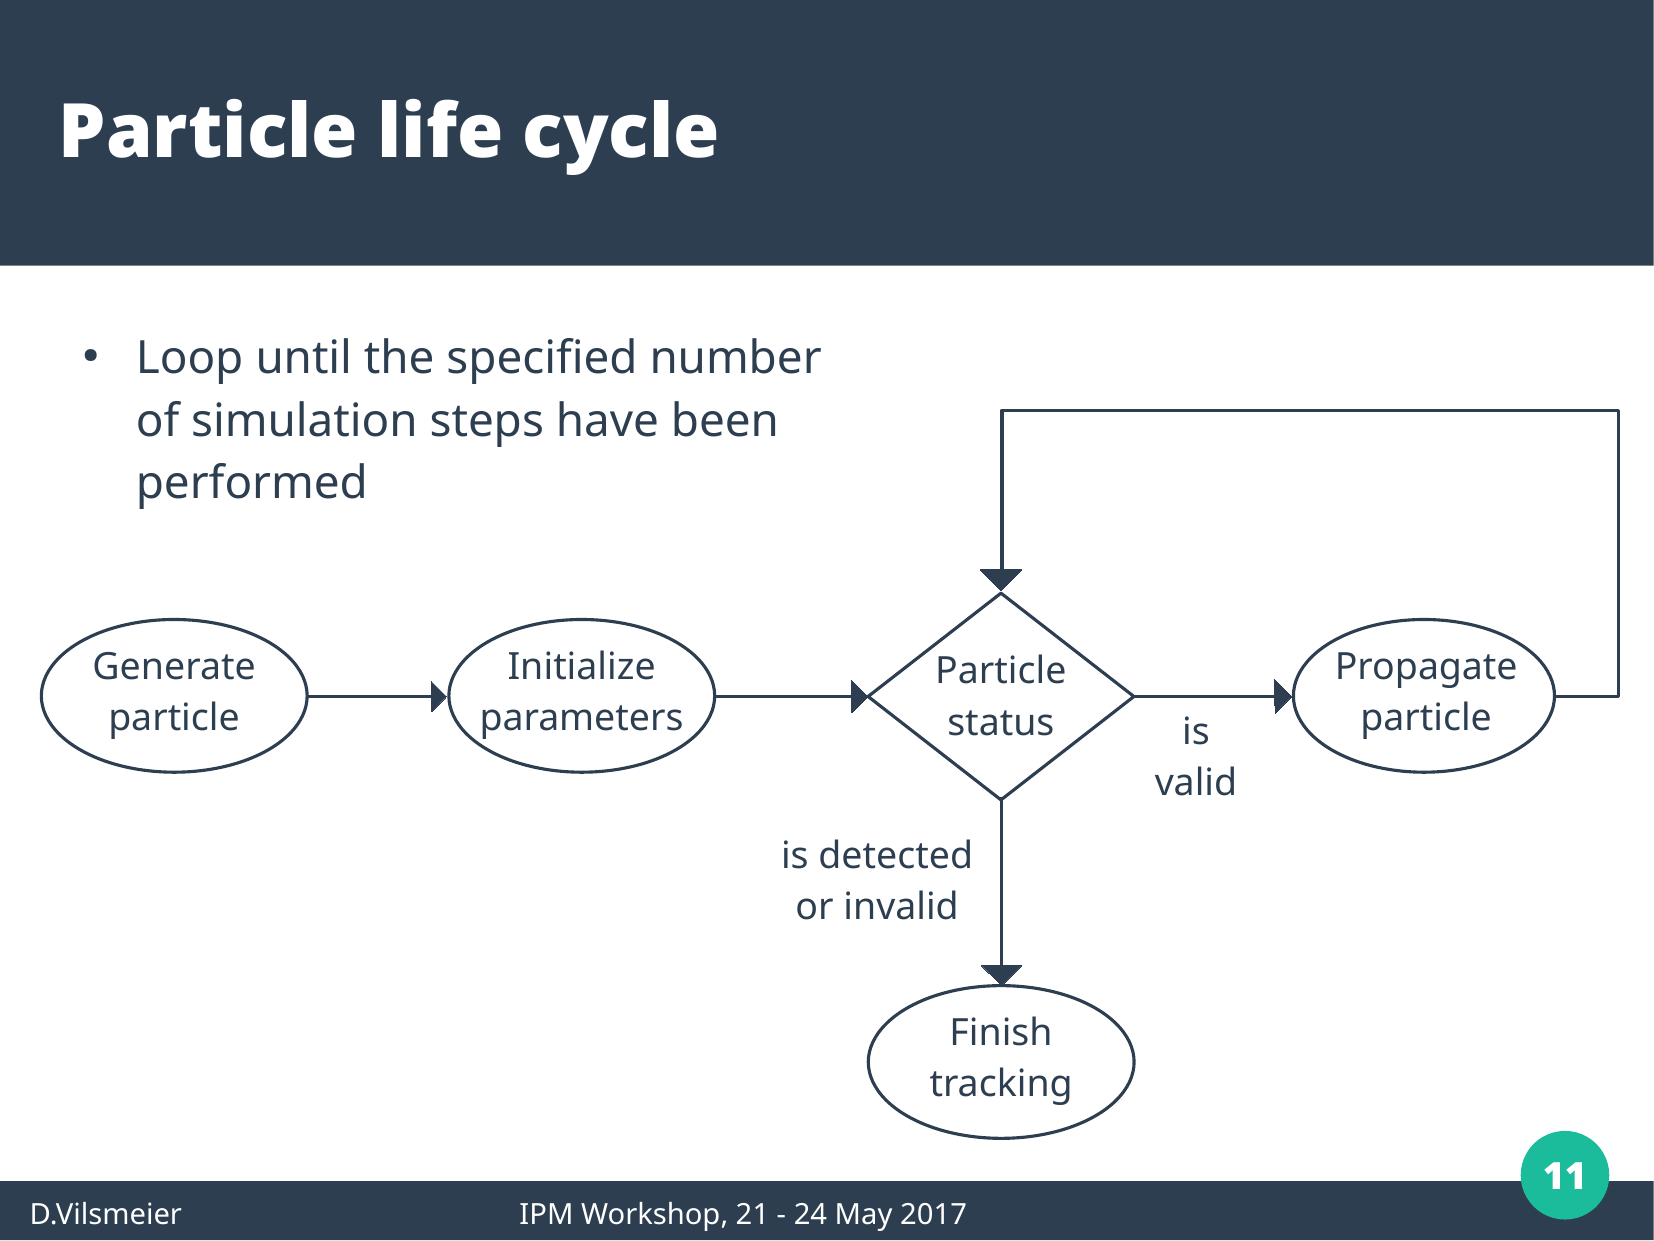

# Particle life cycle
Loop until the specified number of simulation steps have been performed
Generate
particle
Initialize
parameters
Propagate
particle
Particle
status
is
valid
is detected
or invalid
Finish
tracking
11
D.Vilsmeier IPM Workshop, 21 - 24 May 2017